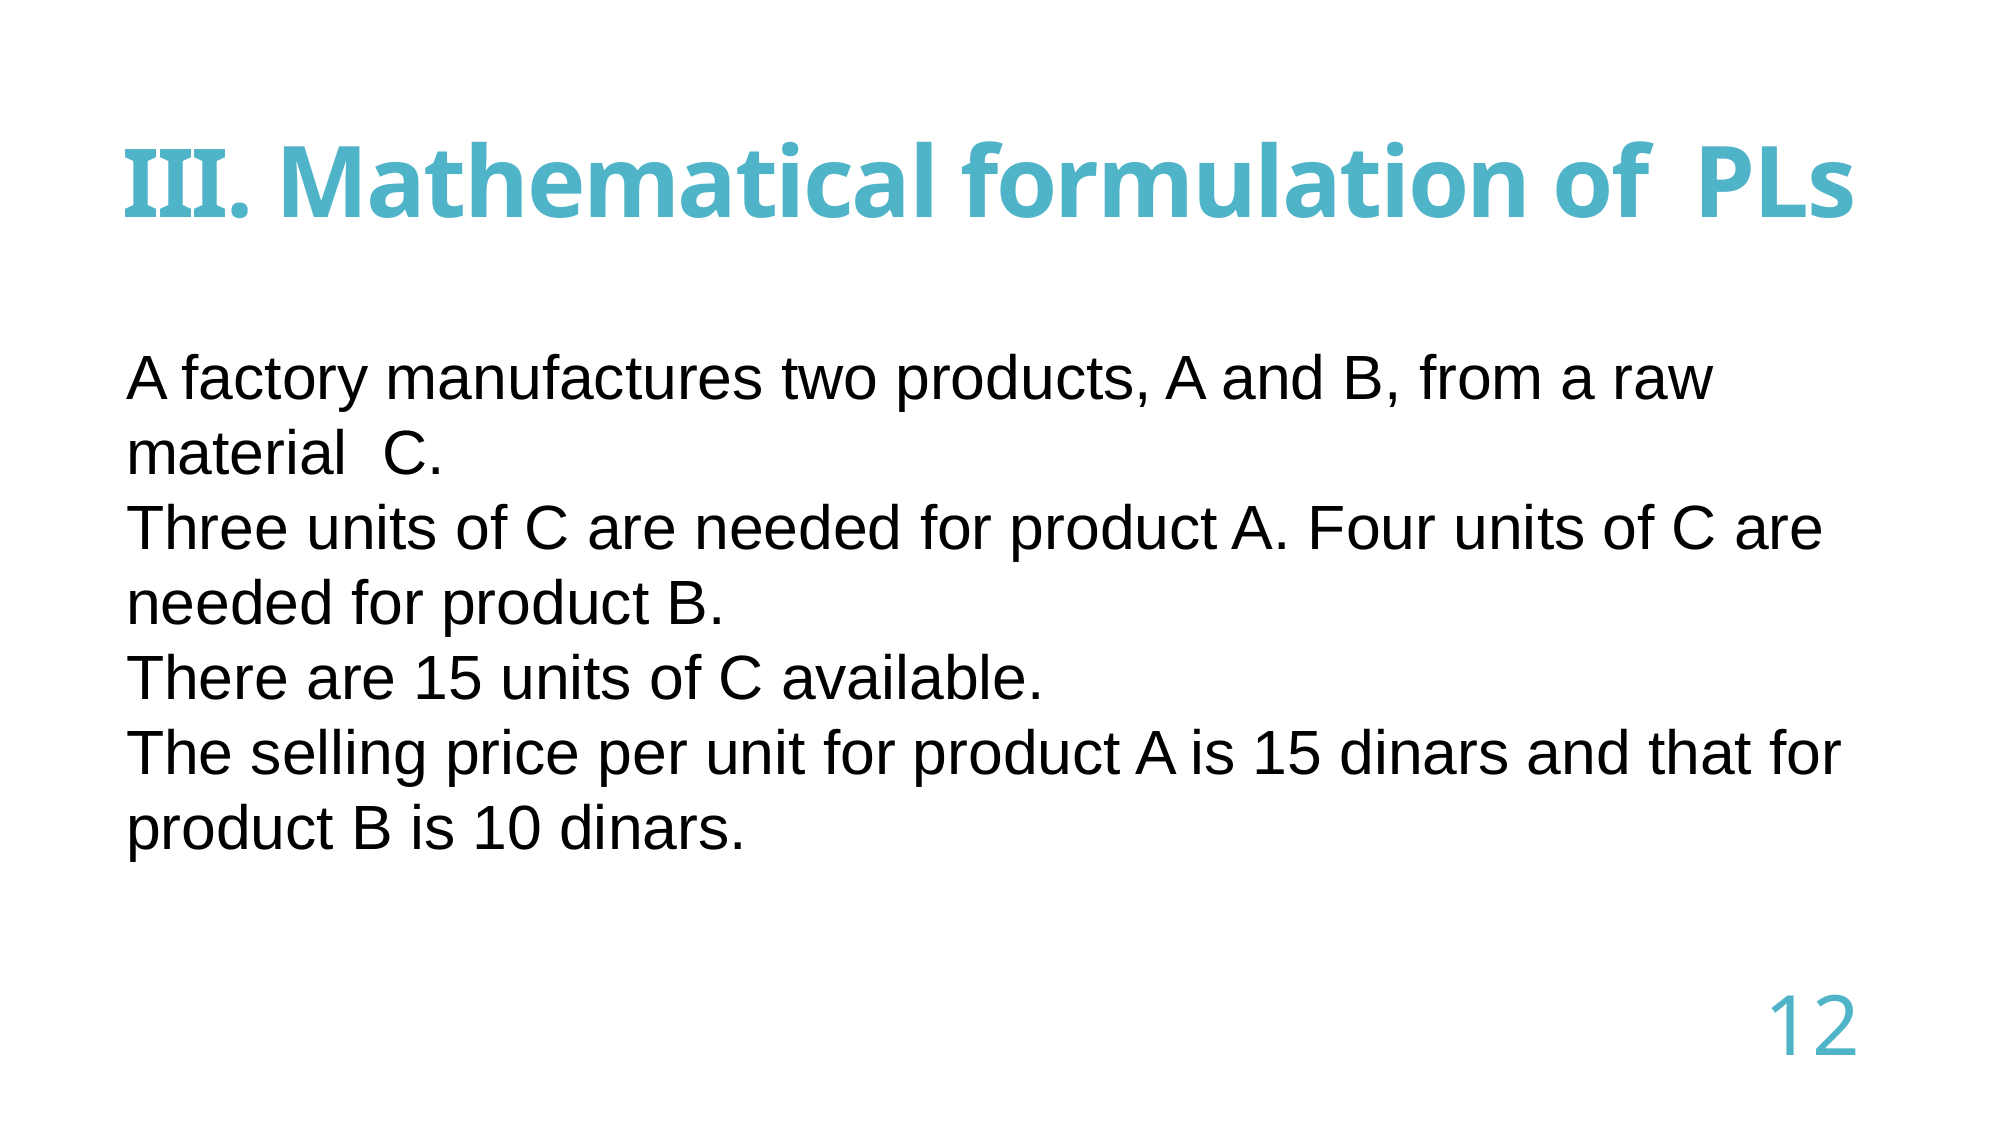

III. Mathematical formulation of PLs
A factory manufactures two products, A and B, from a raw material C.
Three units of C are needed for product A. Four units of C are needed for product B.
There are 15 units of C available.
The selling price per unit for product A is 15 dinars and that for
product B is 10 dinars.